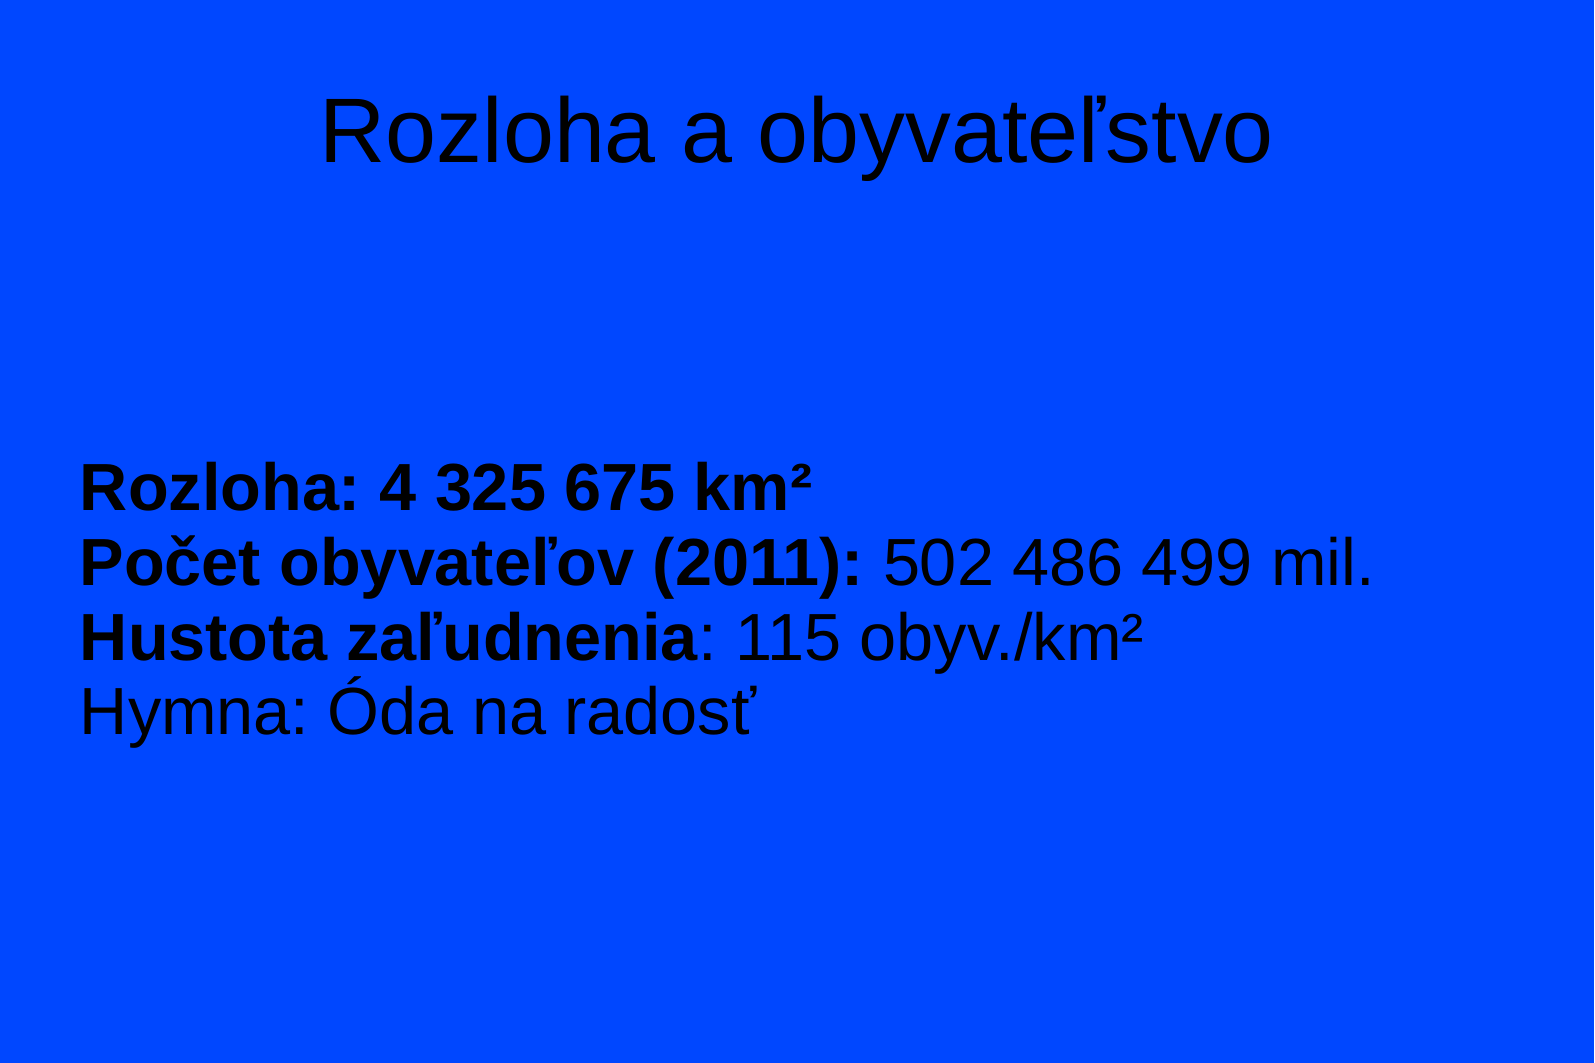

# Rozloha a obyvateľstvo
Rozloha: 4 325 675 km²
Počet obyvateľov (2011): 502 486 499 mil.
Hustota zaľudnenia: 115 obyv./km²
Hymna: Óda na radosť